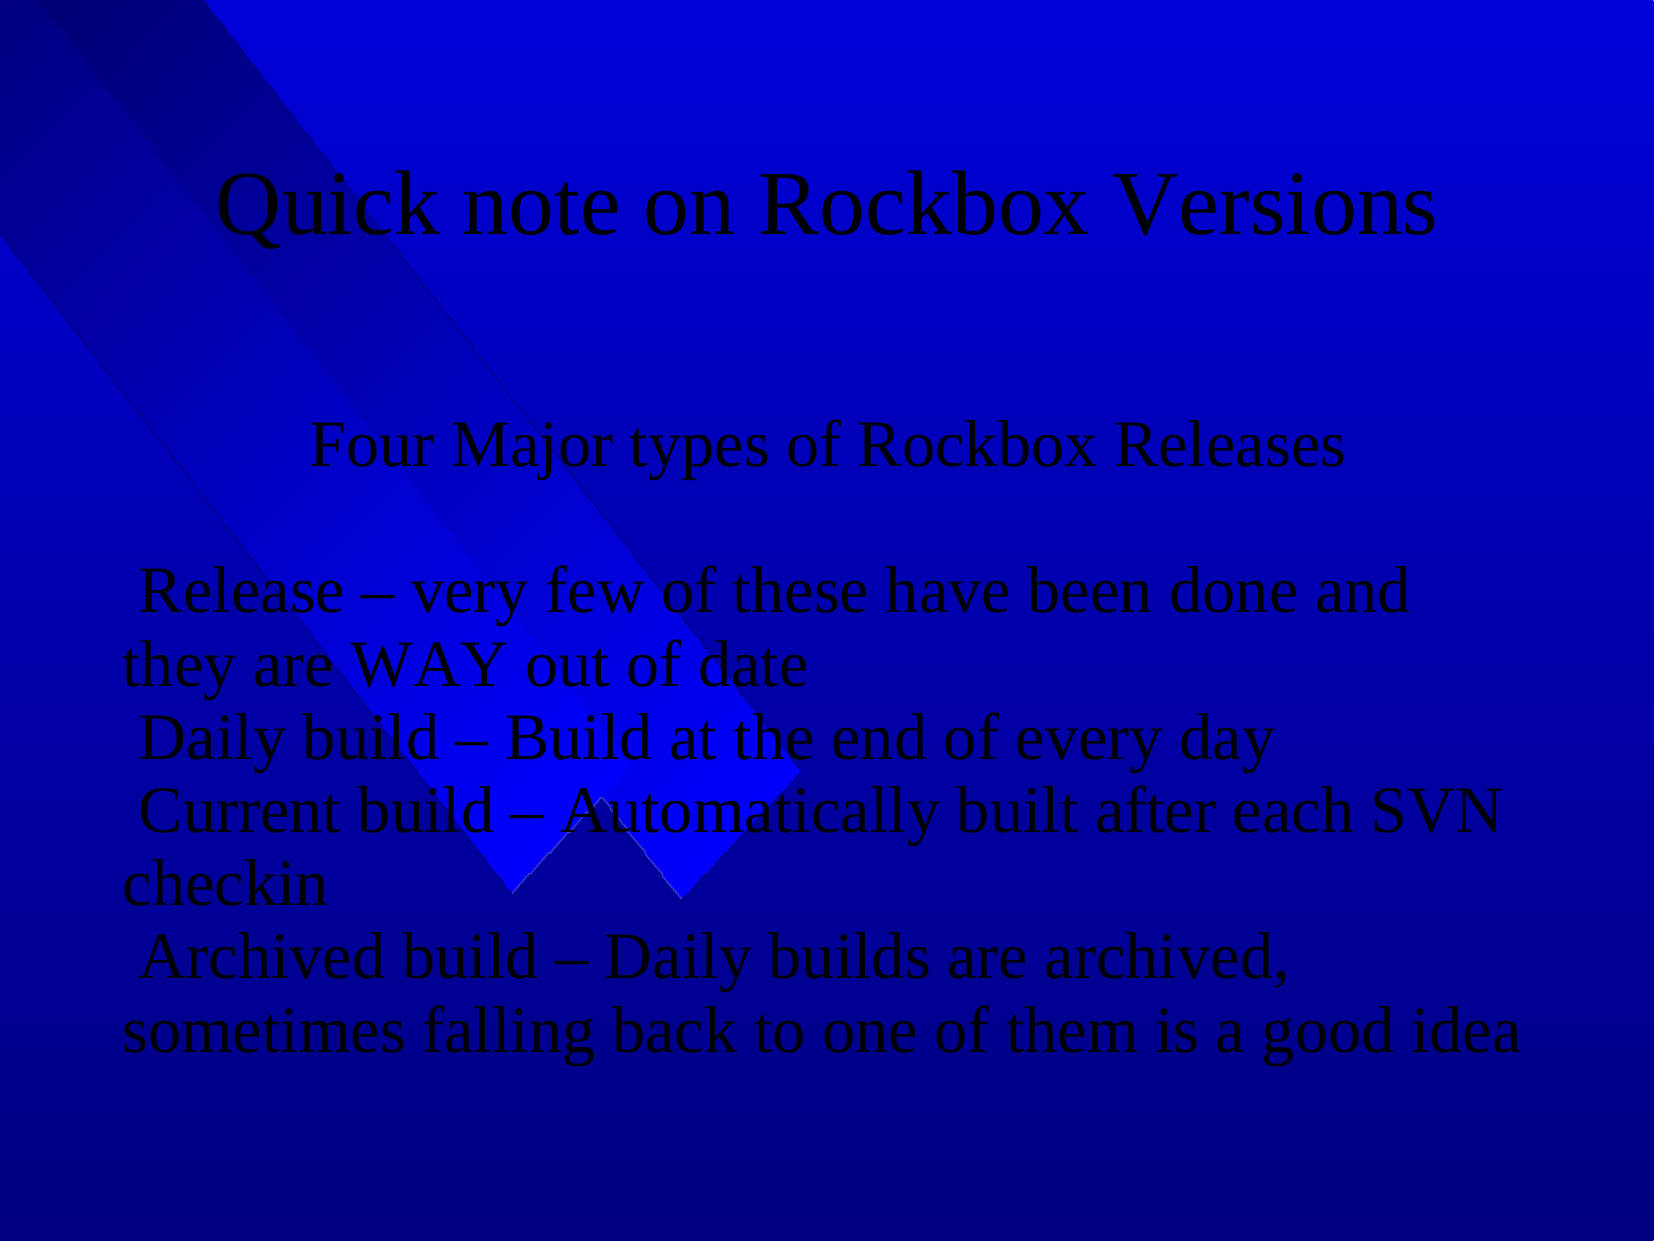

# Quick note on Rockbox Versions
Four Major types of Rockbox Releases
 Release – very few of these have been done and they are WAY out of date
 Daily build – Build at the end of every day
 Current build – Automatically built after each SVN checkin
 Archived build – Daily builds are archived, sometimes falling back to one of them is a good idea